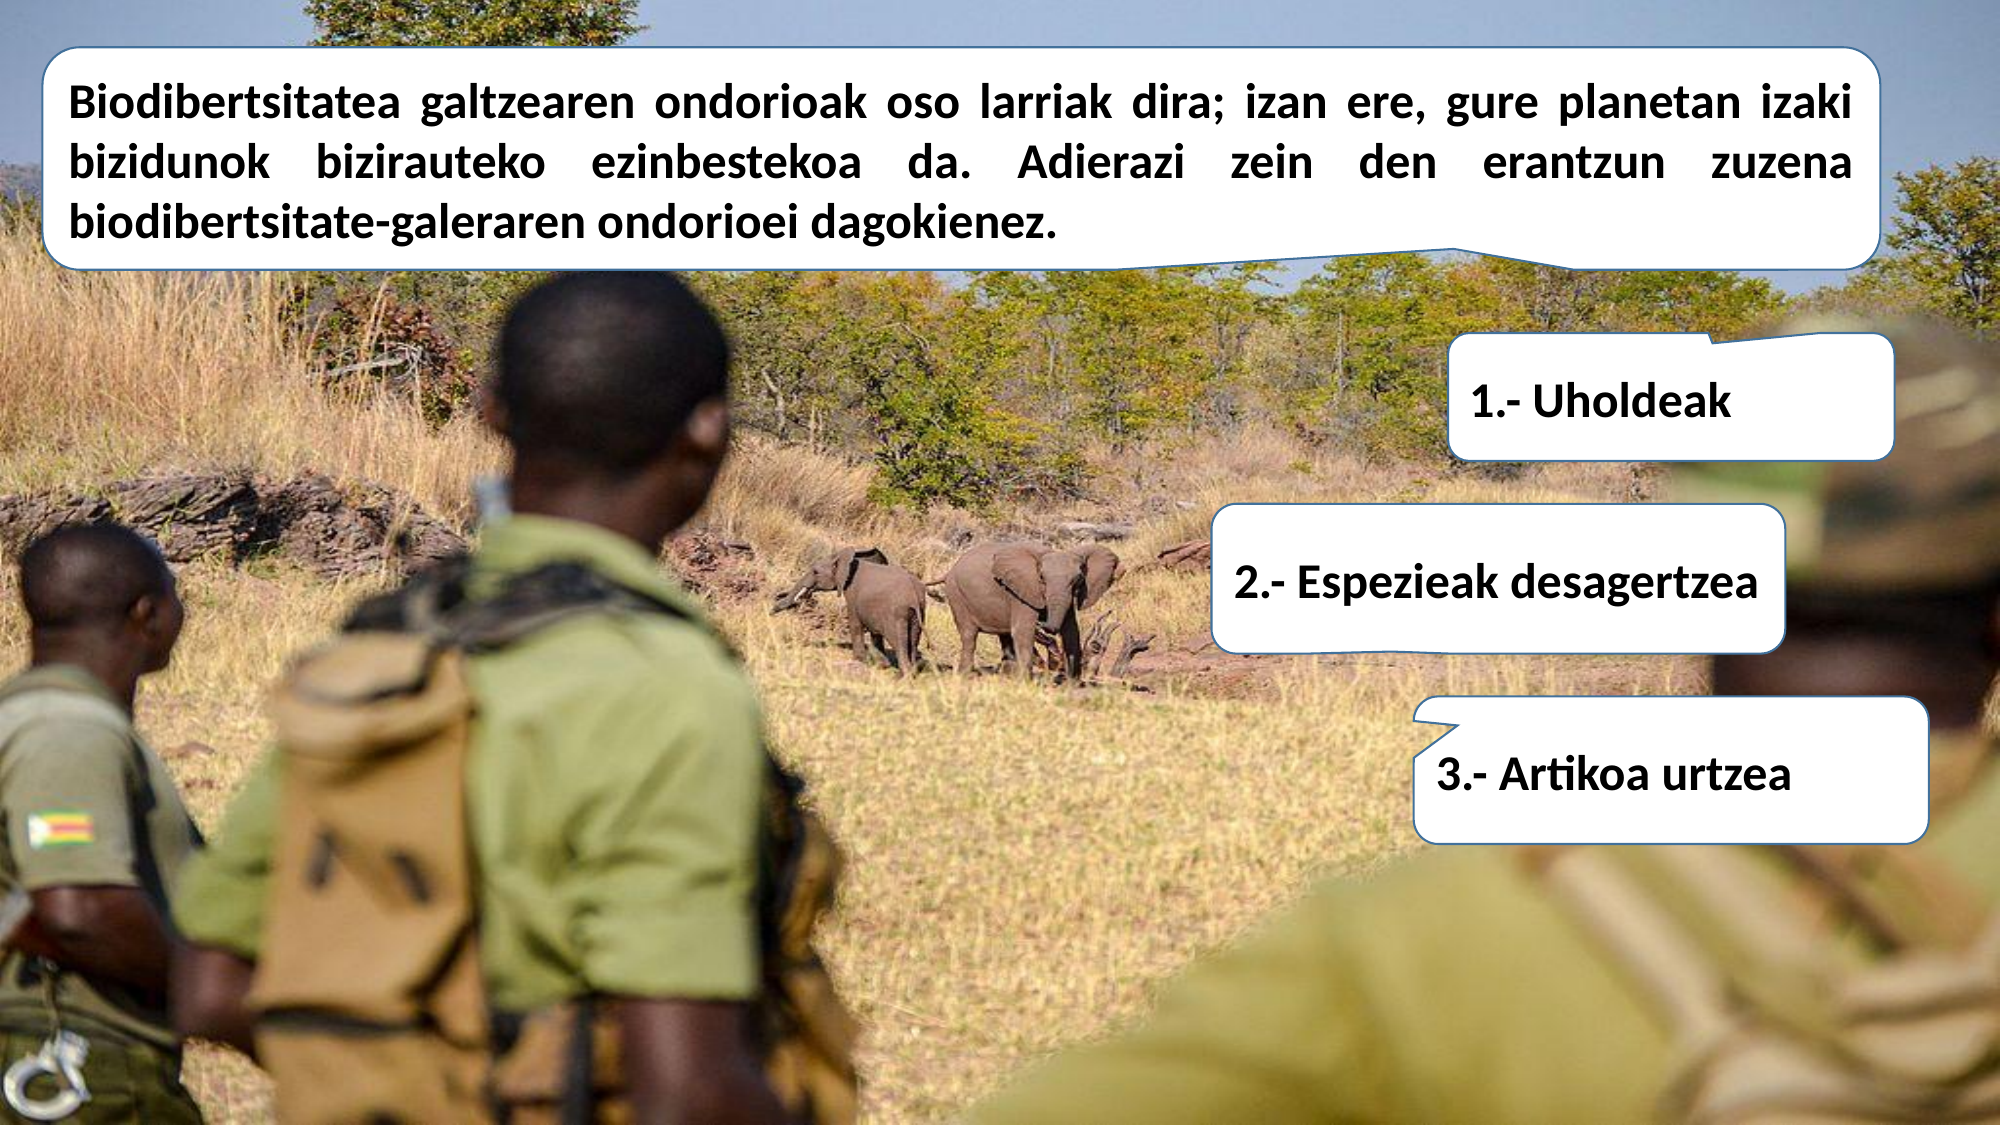

Biodibertsitatea galtzearen ondorioak oso larriak dira; izan ere, gure planetan izaki bizidunok bizirauteko ezinbestekoa da. Adierazi zein den erantzun zuzena biodibertsitate-galeraren ondorioei dagokienez.
1.- Uholdeak
2.- Espezieak desagertzea
3.- Artikoa urtzea